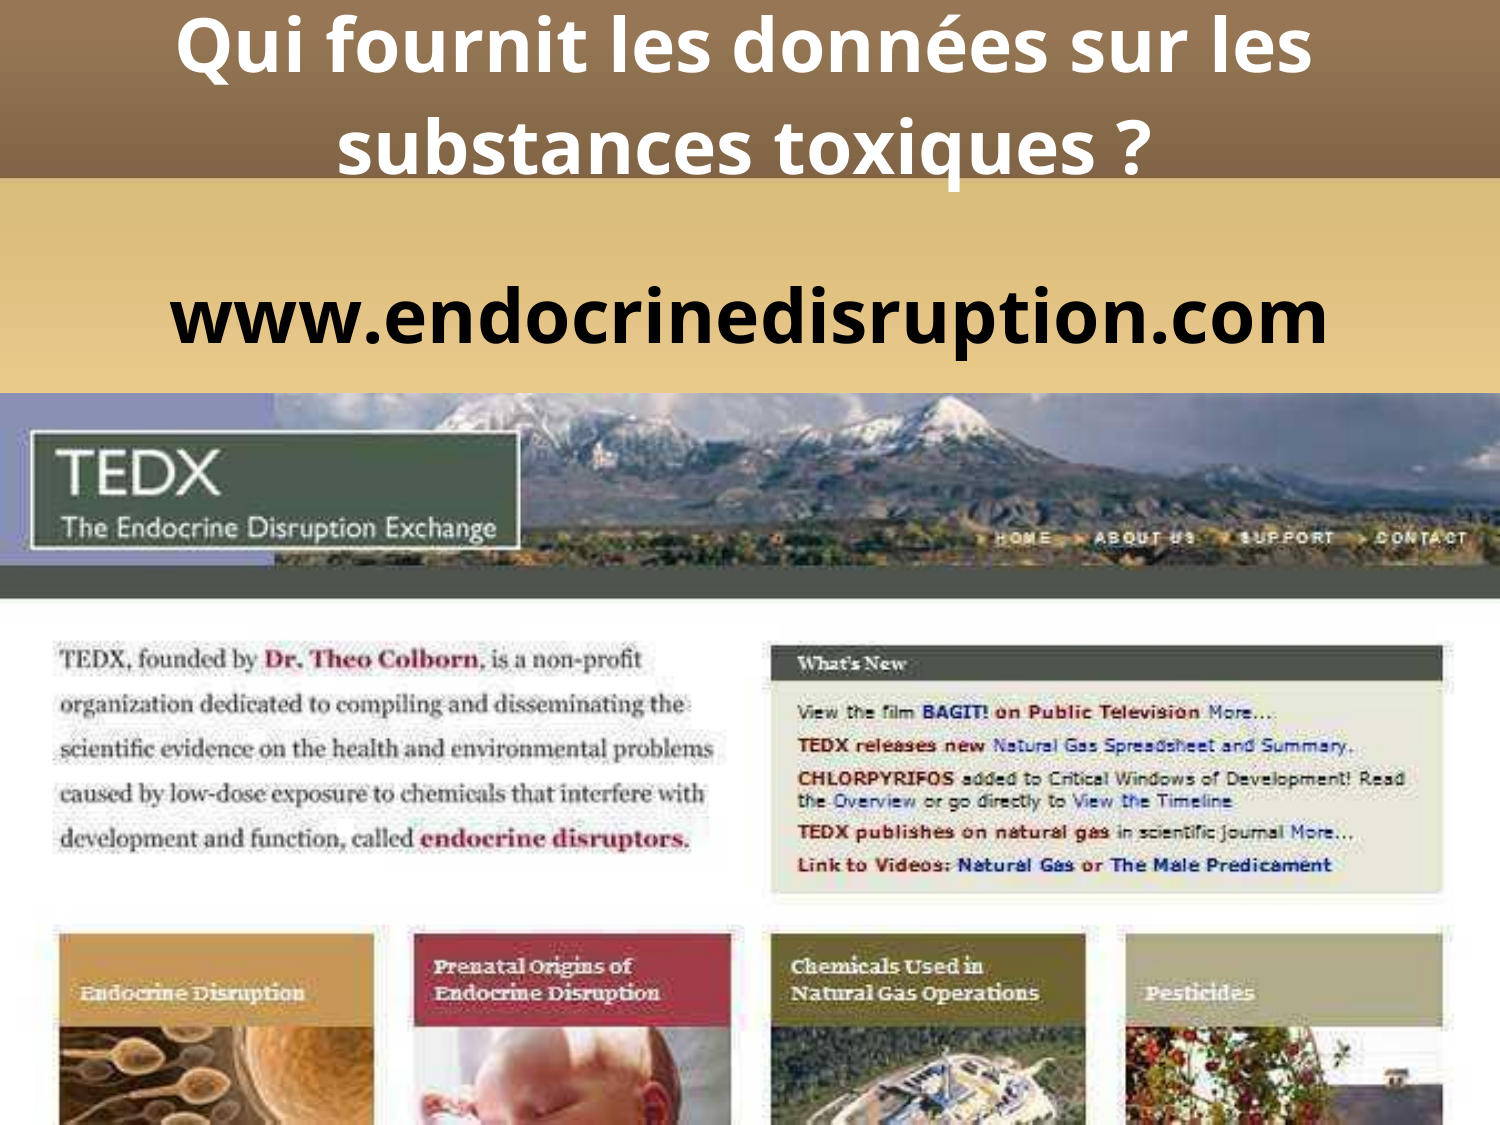

# Qui fournit les données sur les substances toxiques ?
www.endocrinedisruption.com